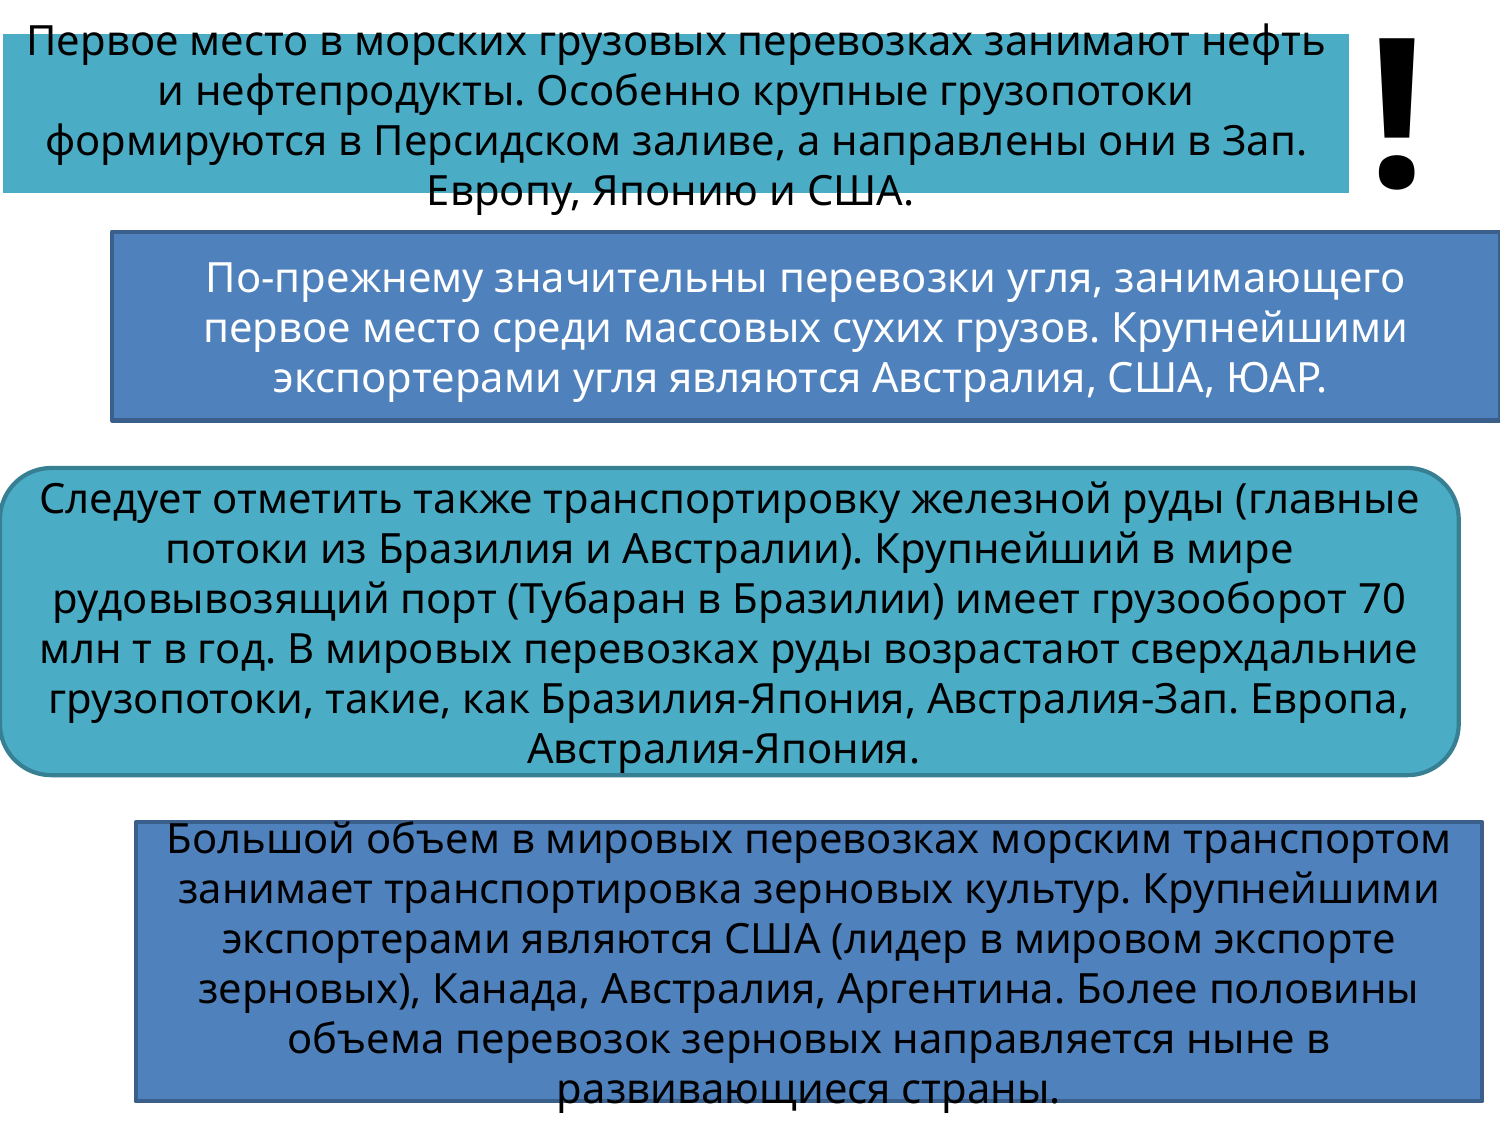

!
Первое место в морских грузовых перевозках занимают нефть и нефтепродукты. Особенно крупные грузопотоки формируются в Персидском заливе, а направлены они в Зап. Европу, Японию и США.
По-прежнему значительны перевозки угля, занимающего первое место среди массовых сухих грузов. Крупнейшими экспортерами угля являются Австралия, США, ЮАР.
Следует отметить также транспортировку железной руды (главные потоки из Бразилия и Австралии). Крупнейший в мире рудовывозящий порт (Тубаран в Бразилии) имеет грузооборот 70 млн т в год. В мировых перевозках руды возрастают сверхдальние грузопотоки, такие, как Бразилия-Япония, Австралия-Зап. Европа, Австралия-Япония.
Большой объем в мировых перевозках морским транспортом занимает транспортировка зерновых культур. Крупнейшими экспортерами являются США (лидер в мировом экспорте зерновых), Канада, Австралия, Аргентина. Более половины объема перевозок зерновых направляется ныне в развивающиеся страны.